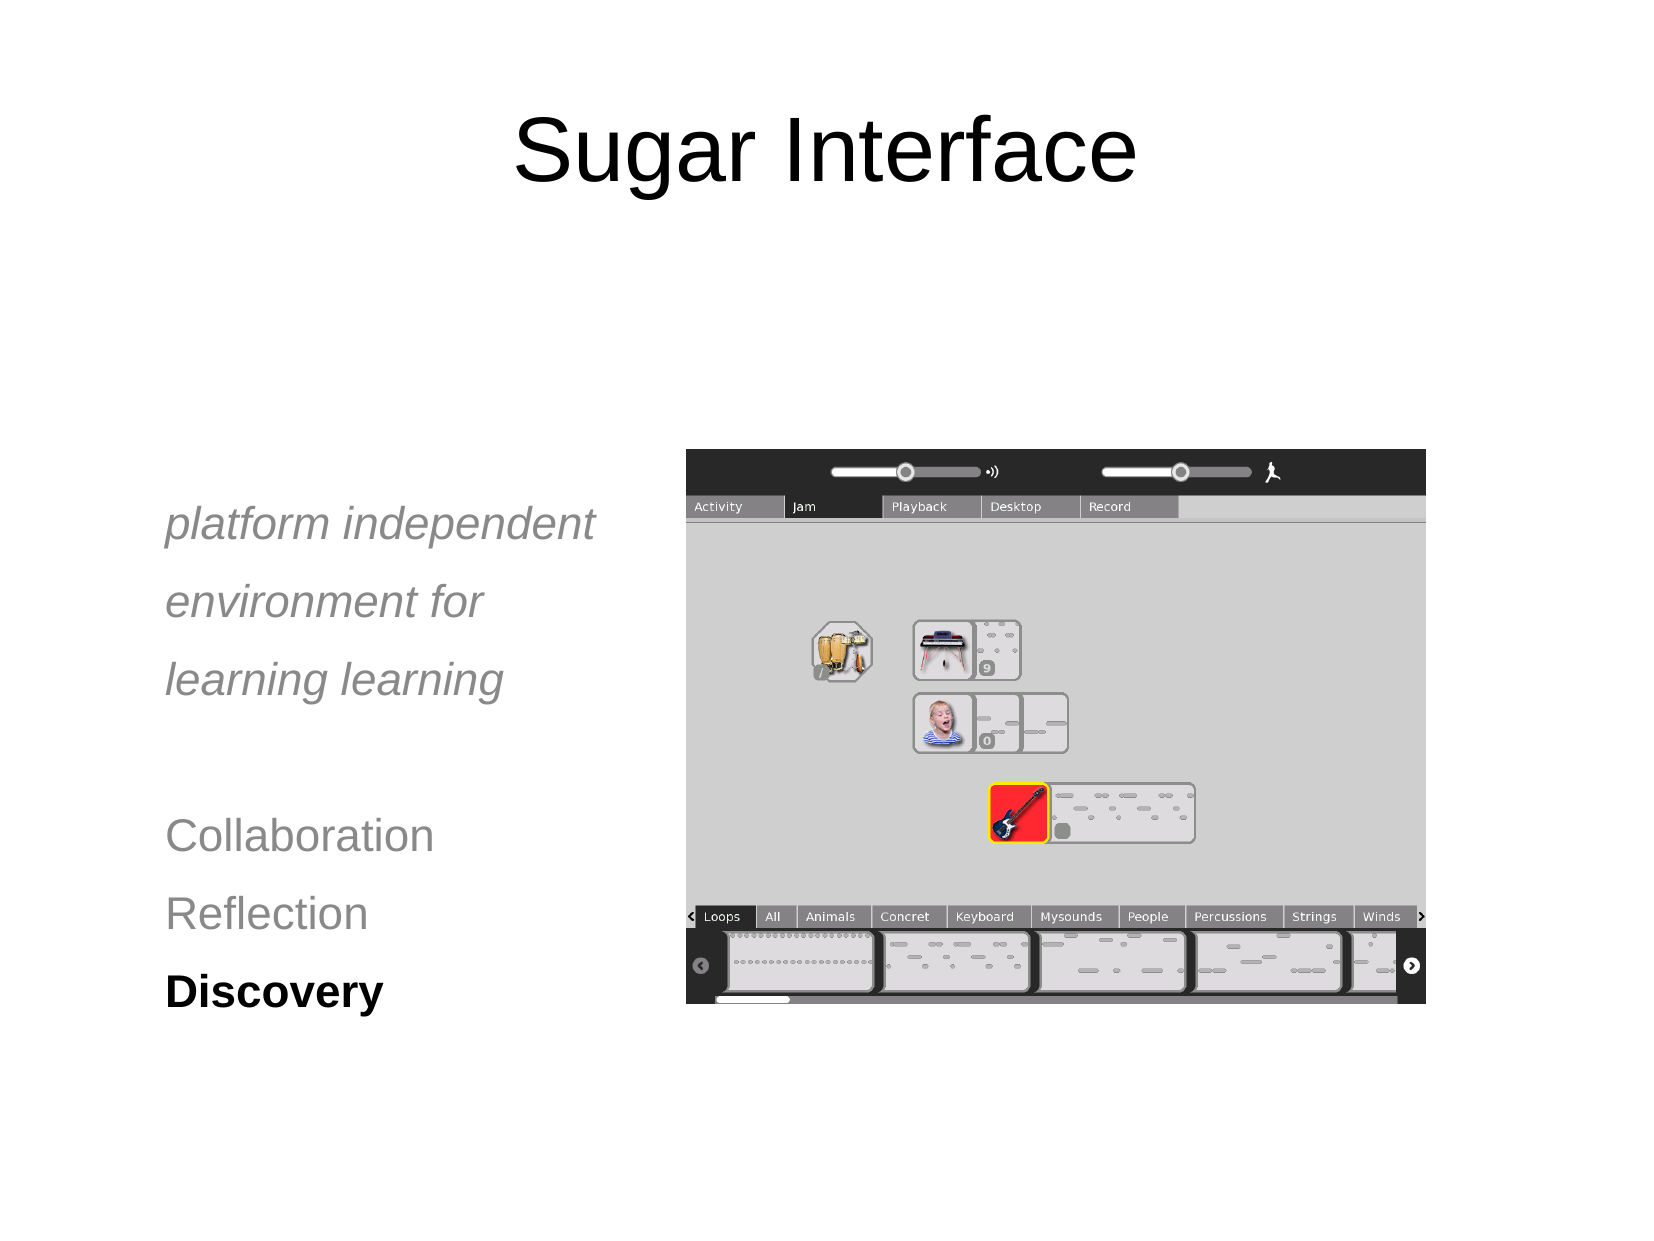

# Sugar Interface
platform independent
environment for
learning learning
Collaboration
Reflection
Discovery